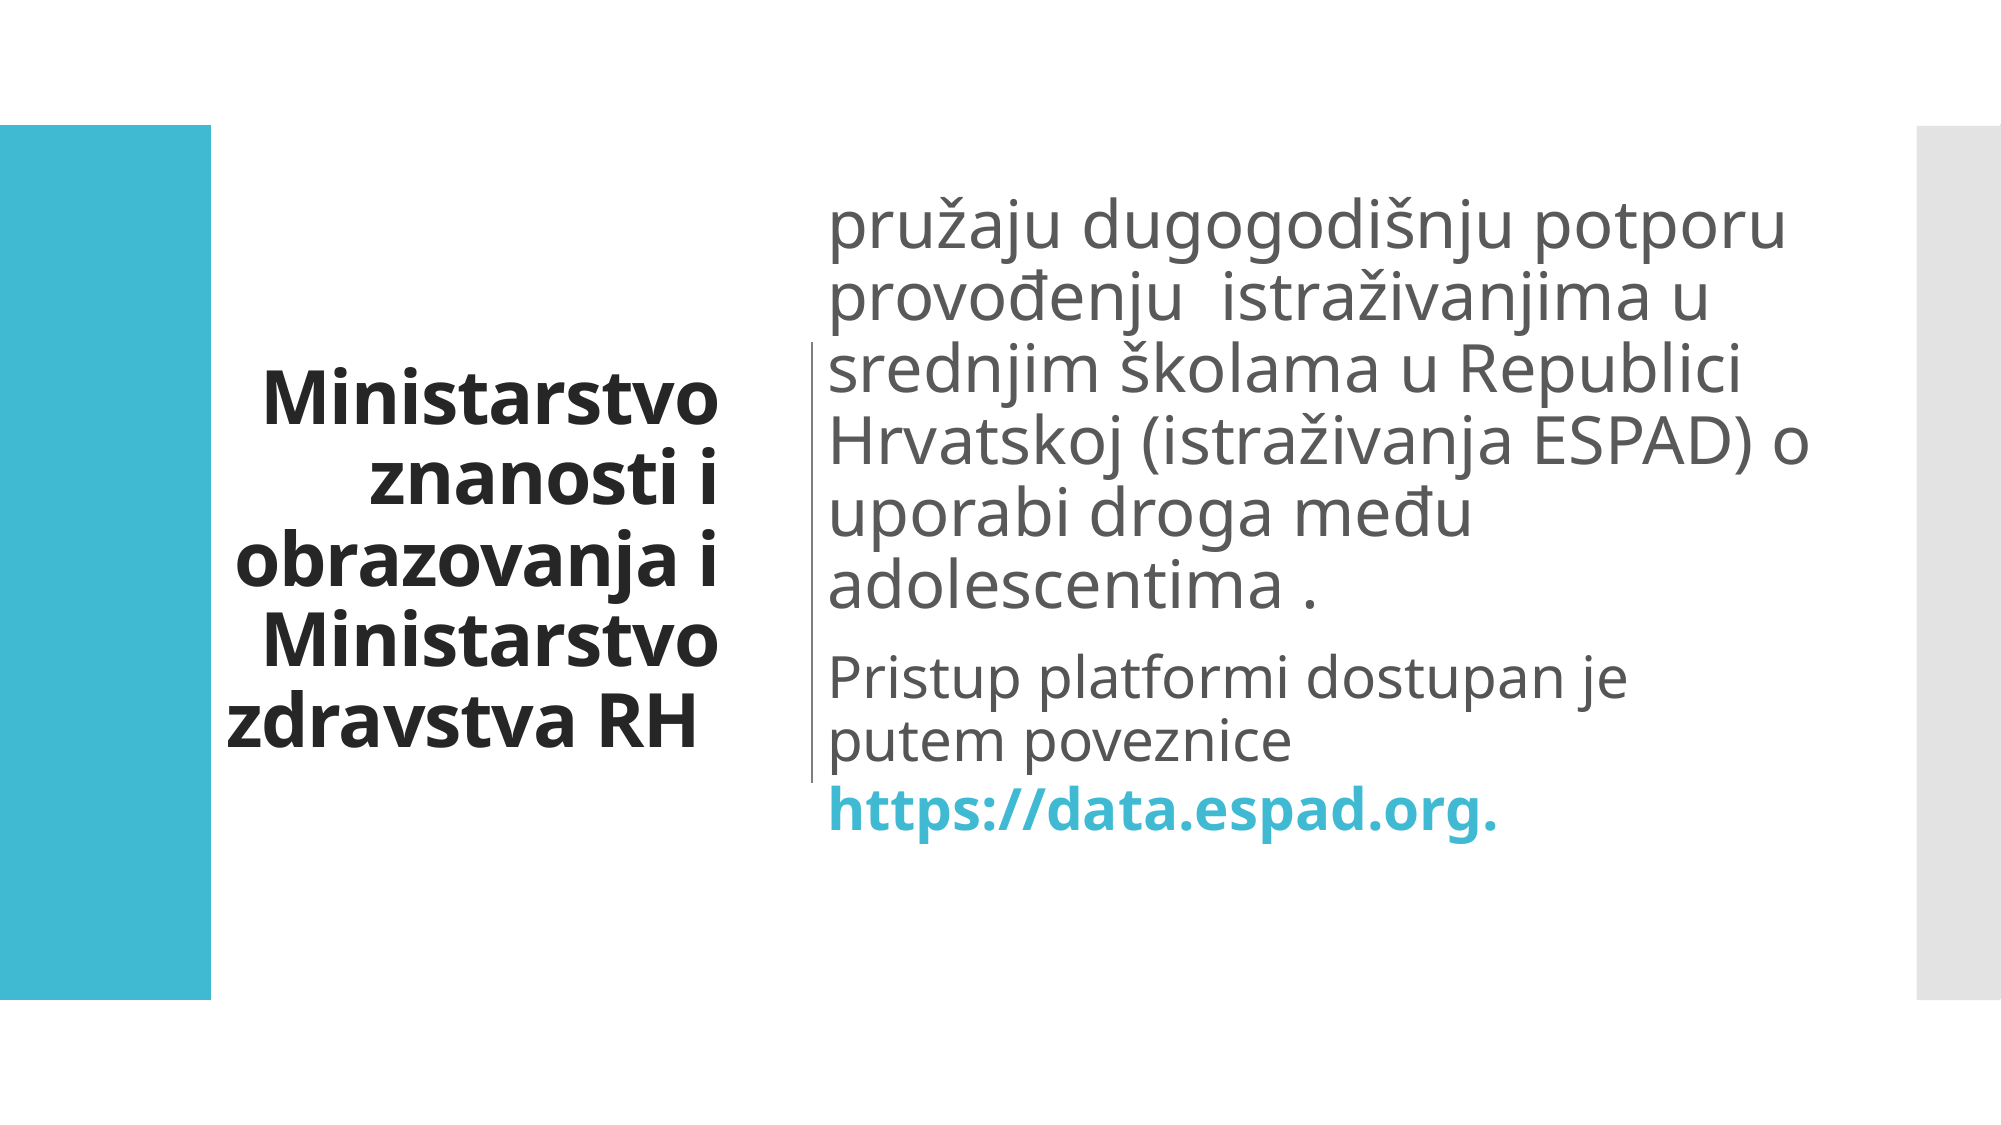

# Ministarstvo znanosti i obrazovanja i Ministarstvo zdravstva RH
pružaju dugogodišnju potporu provođenju istraživanjima u srednjim školama u Republici Hrvatskoj (istraživanja ESPAD) o uporabi droga među adolescentima .
Pristup platformi dostupan je putem poveznice https://data.espad.org.